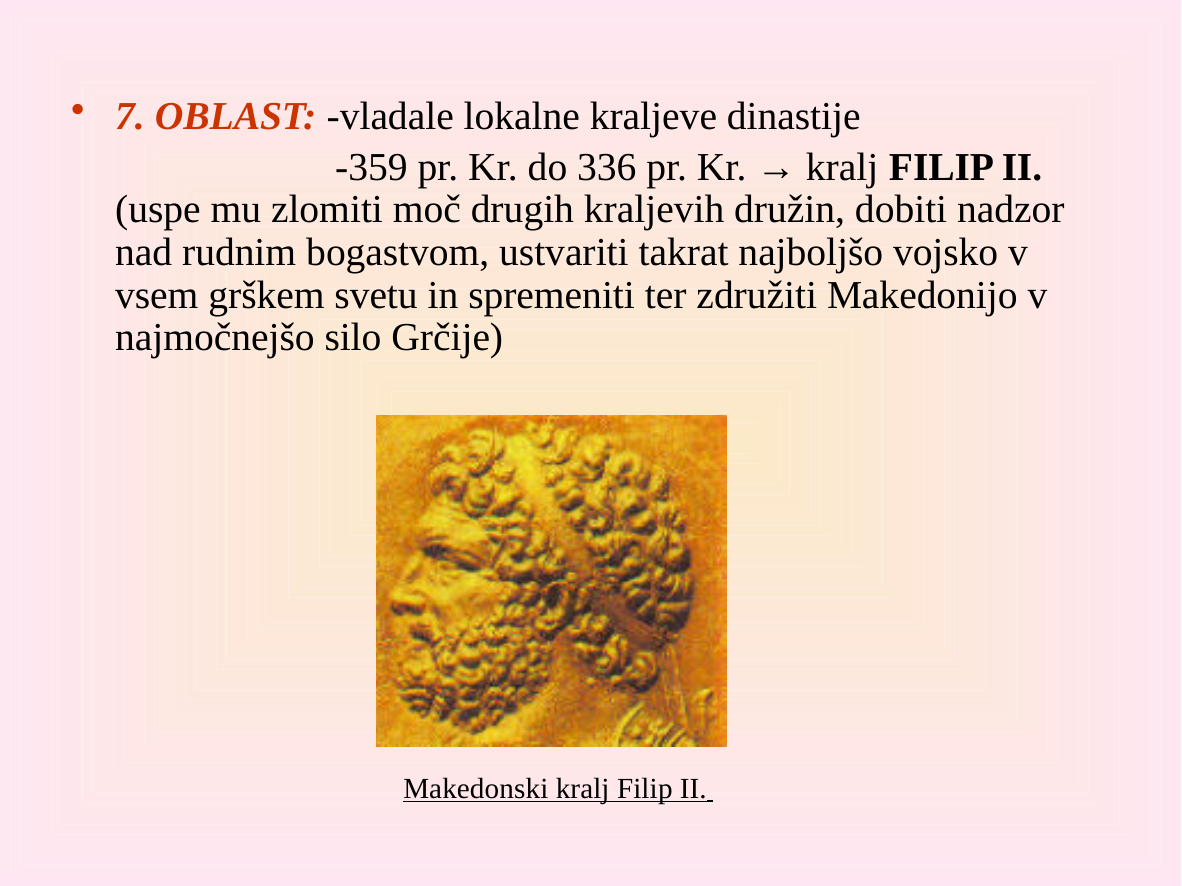

# 7. OBLAST: -vladale lokalne kraljeve dinastije
	 -359 pr. Kr. do 336 pr. Kr. → kralj FILIP II. (uspe mu zlomiti moč drugih kraljevih družin, dobiti nadzor nad rudnim bogastvom, ustvariti takrat najboljšo vojsko v vsem grškem svetu in spremeniti ter združiti Makedonijo v najmočnejšo silo Grčije)
Makedonski kralj Filip II.